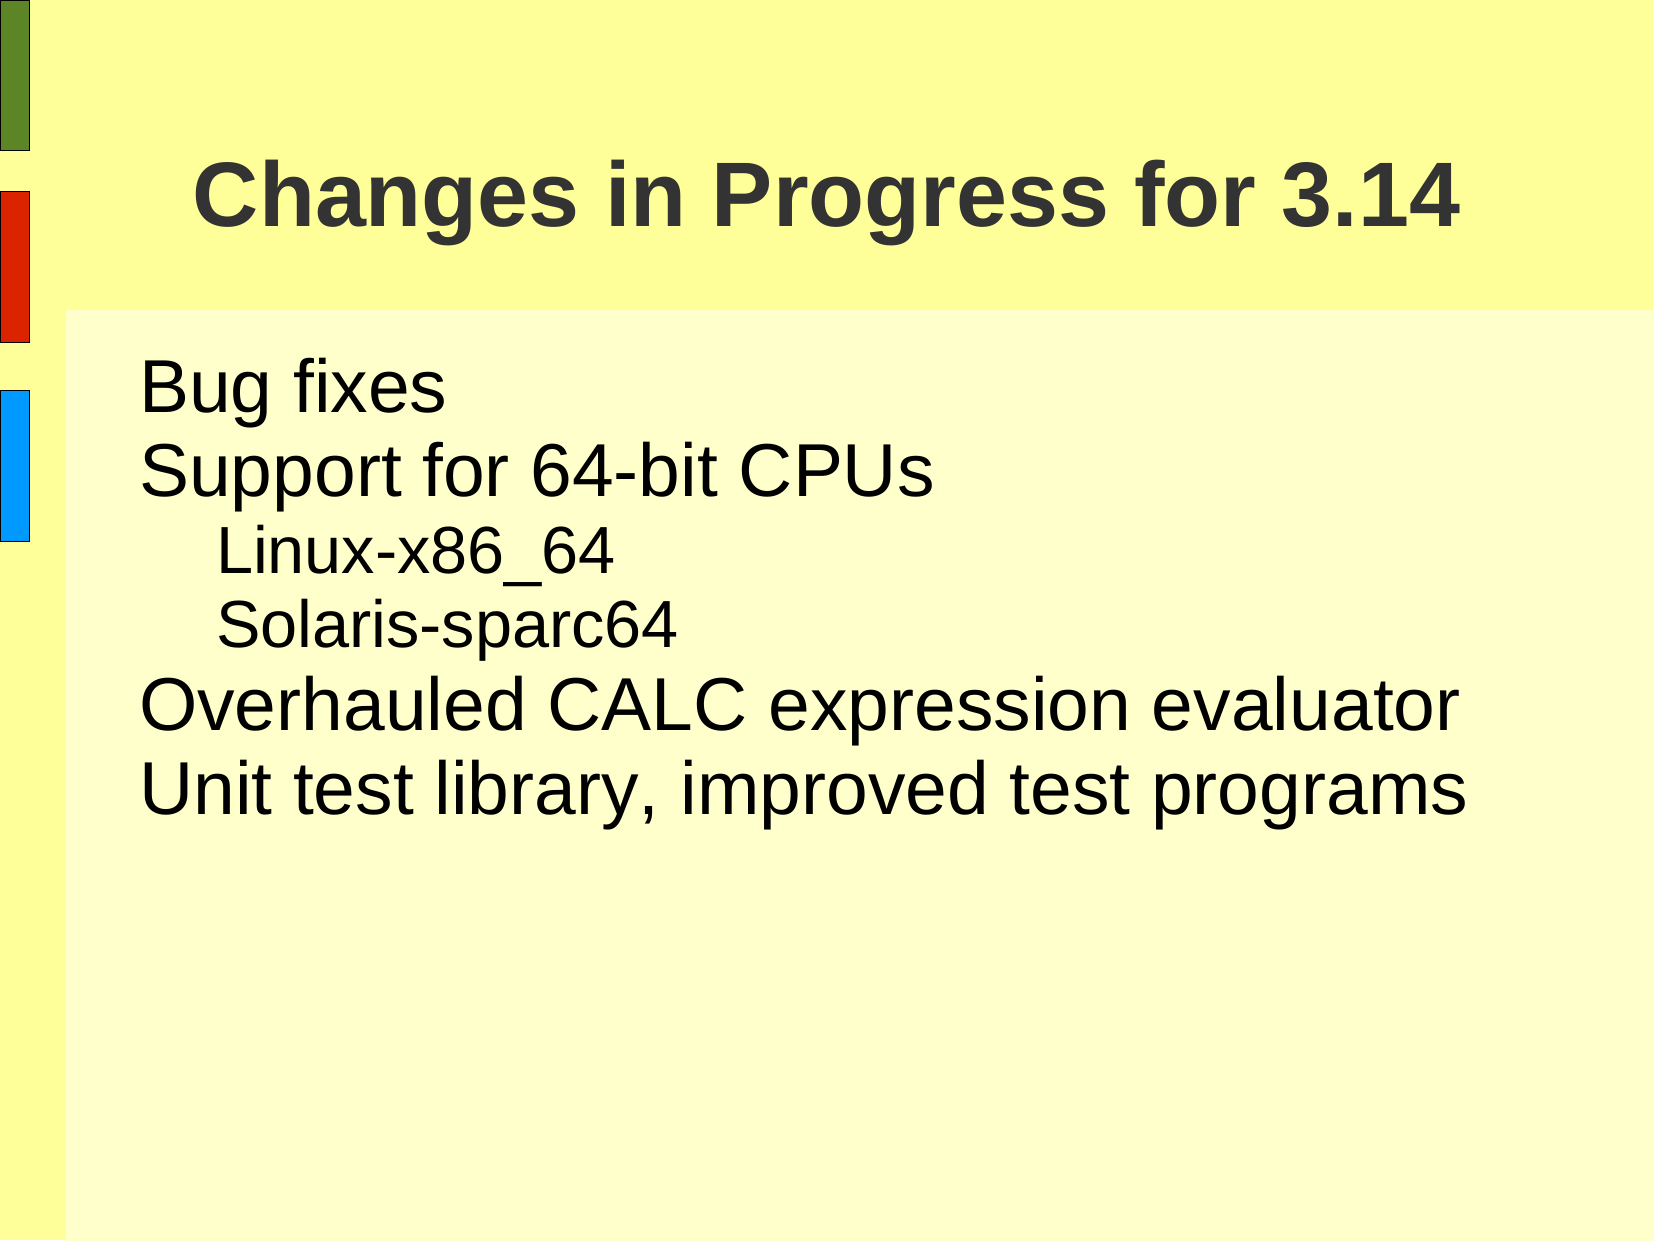

# Changes in Progress for 3.14
Bug fixes
Support for 64-bit CPUs
Linux-x86_64
Solaris-sparc64
Overhauled CALC expression evaluator
Unit test library, improved test programs